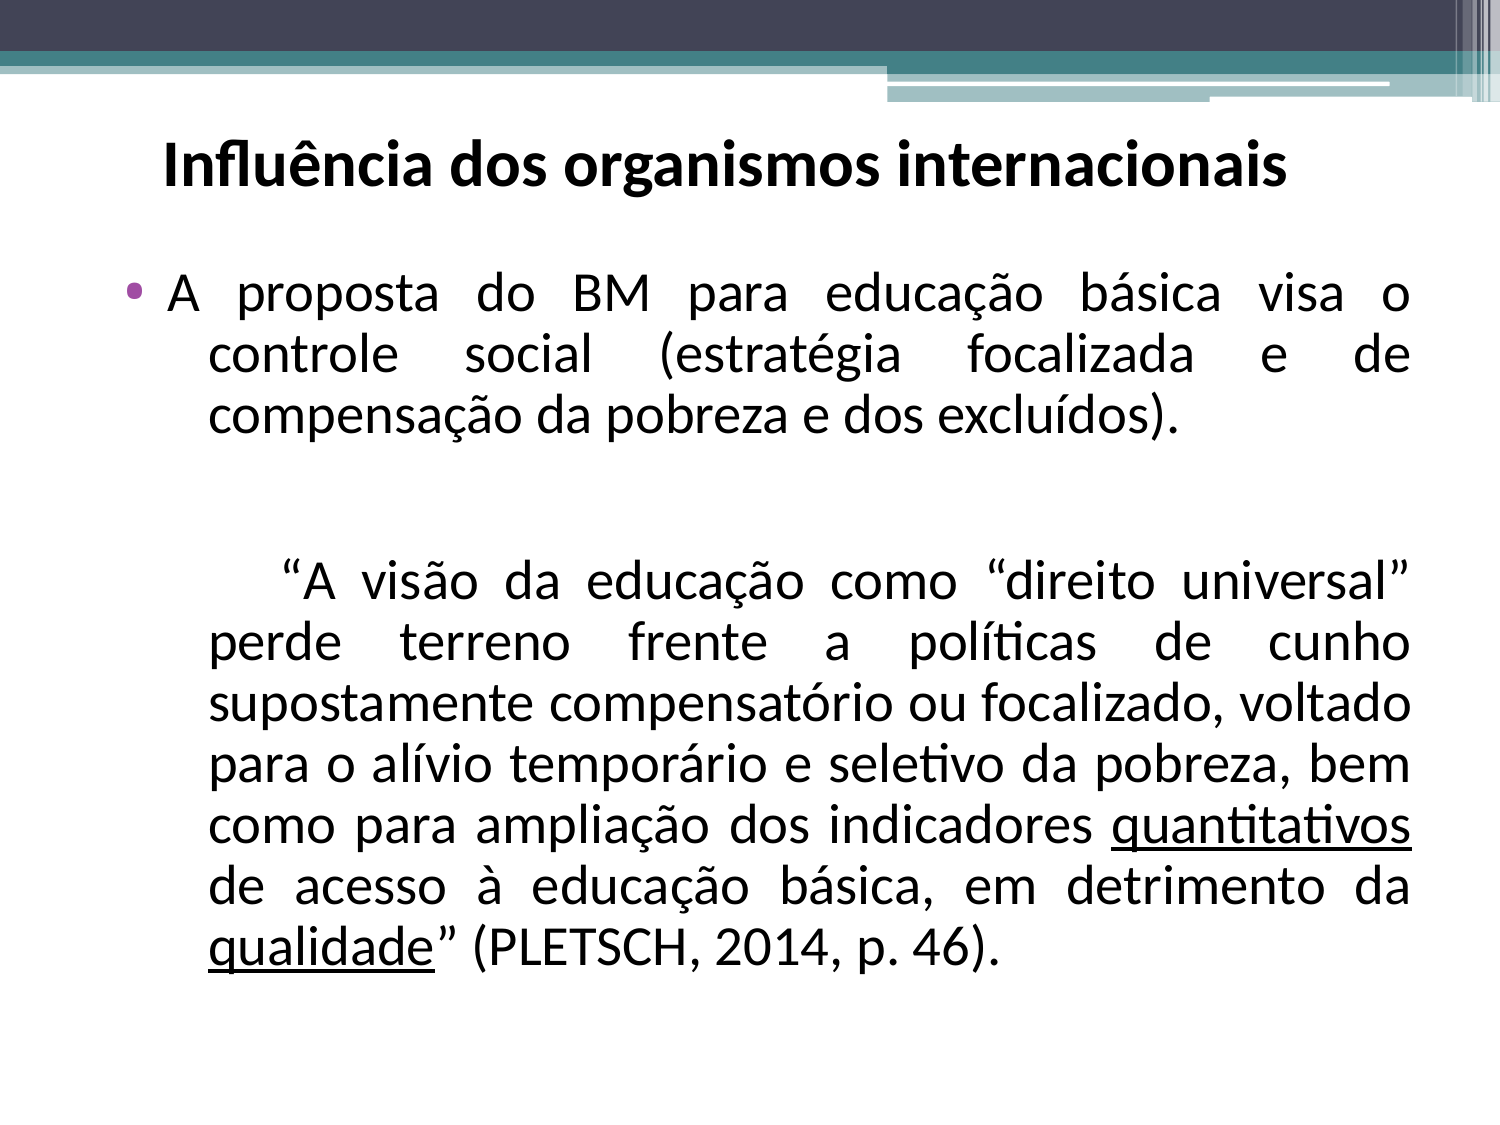

# Influência dos organismos internacionais
A proposta do BM para educação básica visa o controle social (estratégia focalizada e de compensação da pobreza e dos excluídos).
	“A visão da educação como “direito universal” perde terreno frente a políticas de cunho supostamente compensatório ou focalizado, voltado para o alívio temporário e seletivo da pobreza, bem como para ampliação dos indicadores quantitativos de acesso à educação básica, em detrimento da qualidade” (PLETSCH, 2014, p. 46).